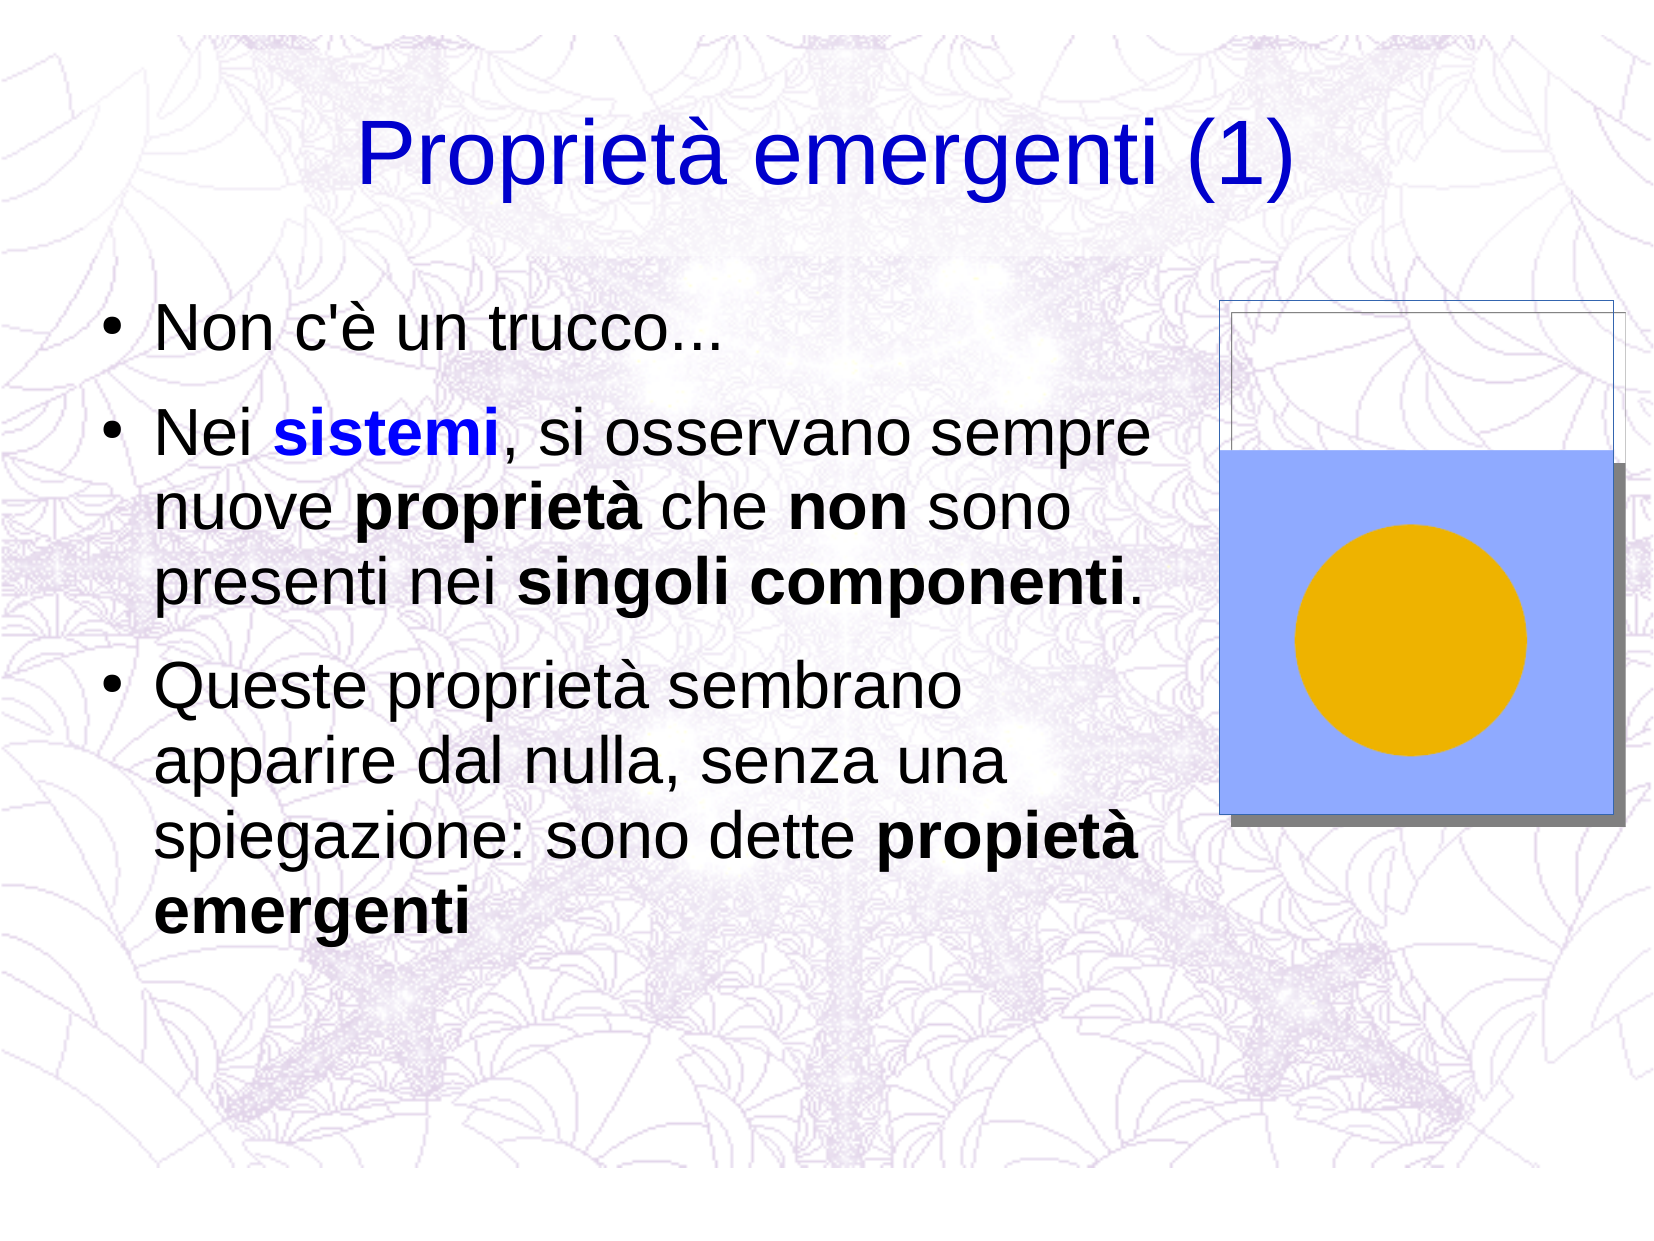

# Proprietà emergenti (1)
Non c'è un trucco...
Nei sistemi, si osservano sempre nuove proprietà che non sono presenti nei singoli componenti.
Queste proprietà sembrano apparire dal nulla, senza una spiegazione: sono dette propietà emergenti